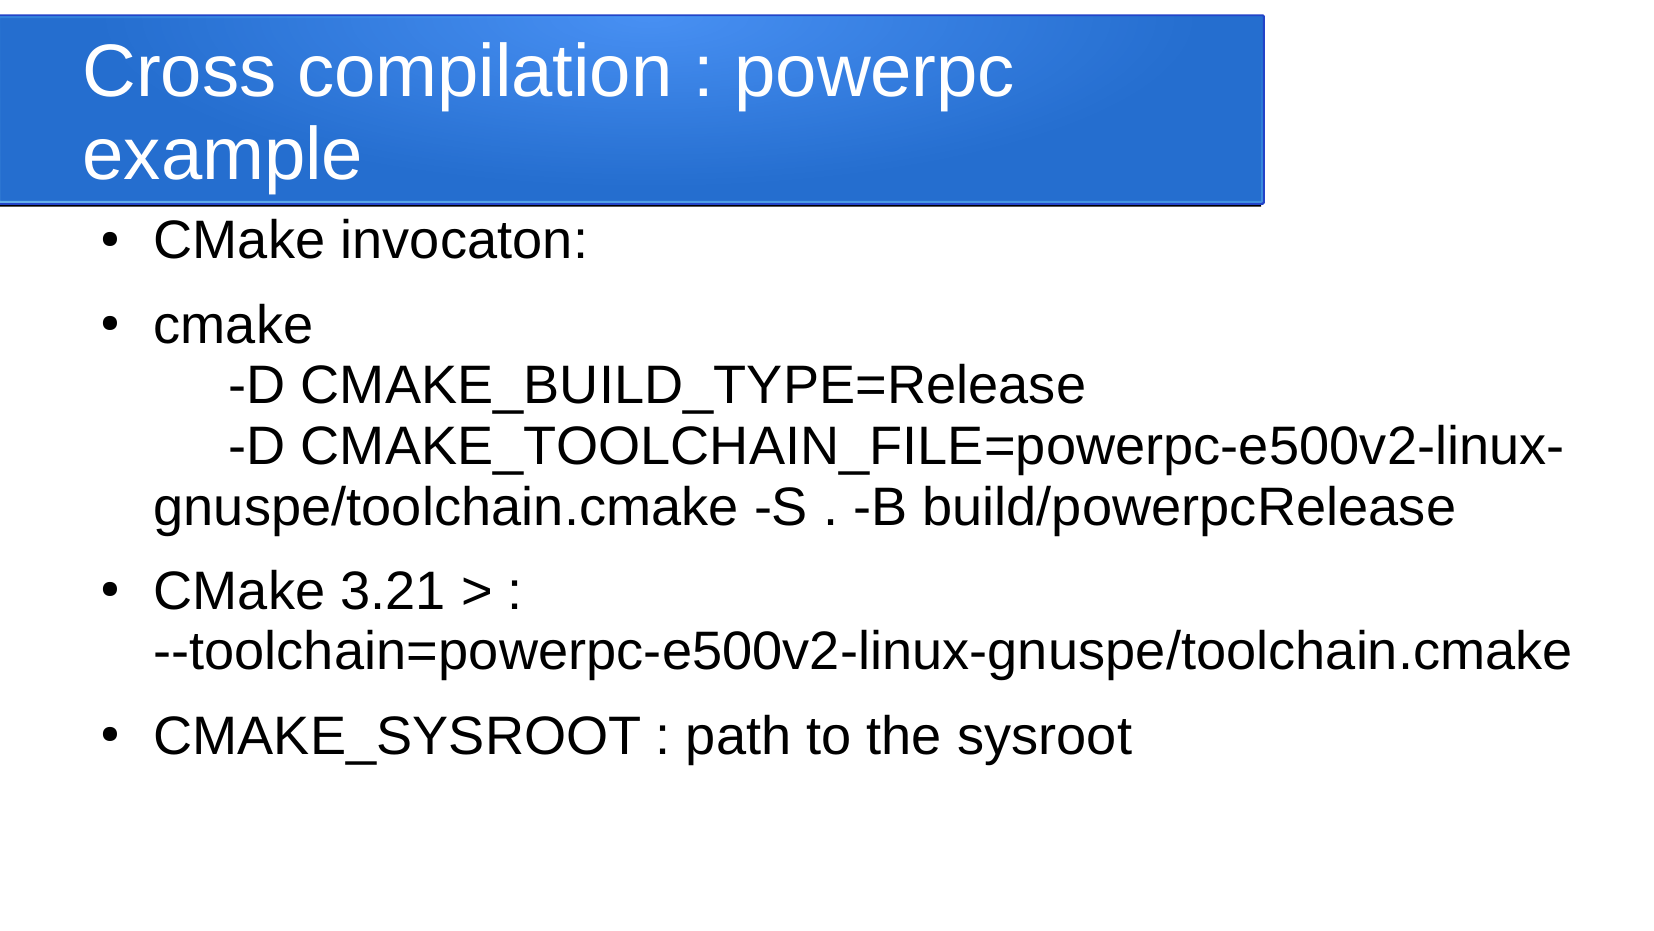

# Cross compilation : powerpc example
CMake invocaton:
cmake
	-D CMAKE_BUILD_TYPE=Release
	-D CMAKE_TOOLCHAIN_FILE=powerpc-e500v2-linux-gnuspe/toolchain.cmake -S . -B build/powerpcRelease
CMake 3.21 > : --toolchain=powerpc-e500v2-linux-gnuspe/toolchain.cmake
CMAKE_SYSROOT : path to the sysroot